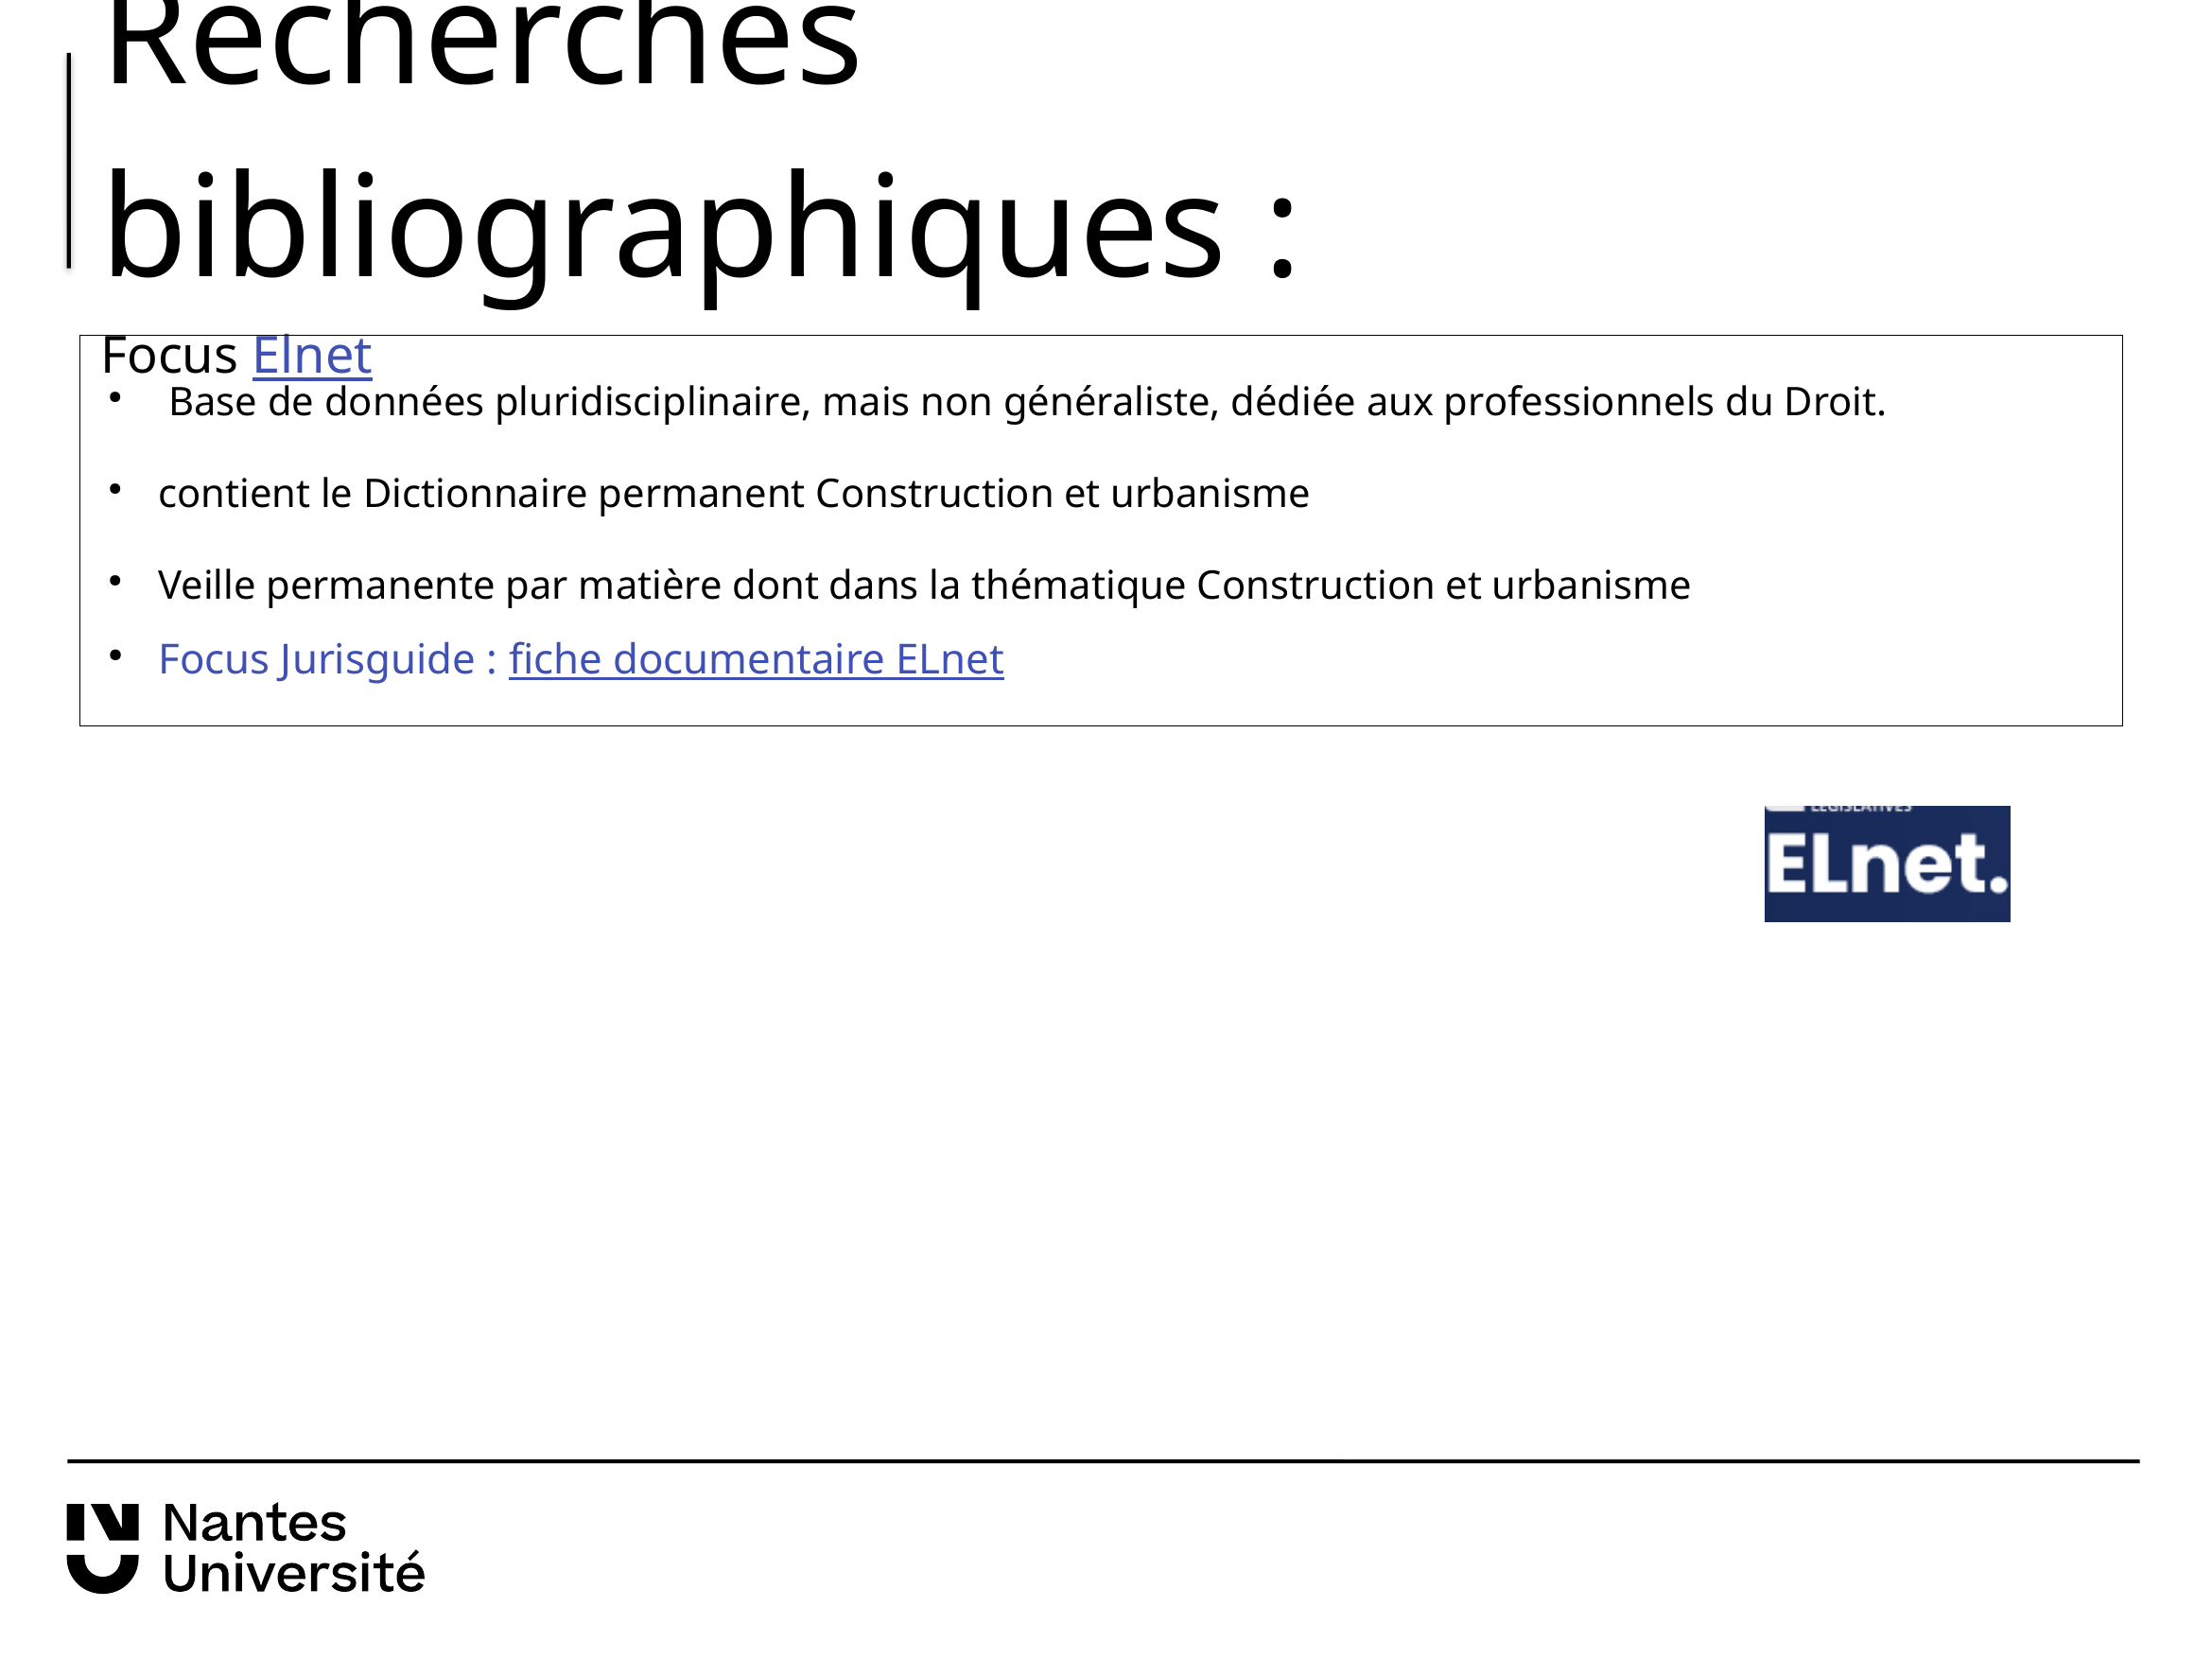

# Recherches bibliographiques : Focus Elnet
 Base de données pluridisciplinaire, mais non généraliste, dédiée aux professionnels du Droit.
contient le Dictionnaire permanent Construction et urbanisme
Veille permanente par matière dont dans la thématique Construction et urbanisme
Focus Jurisguide : fiche documentaire ELnet